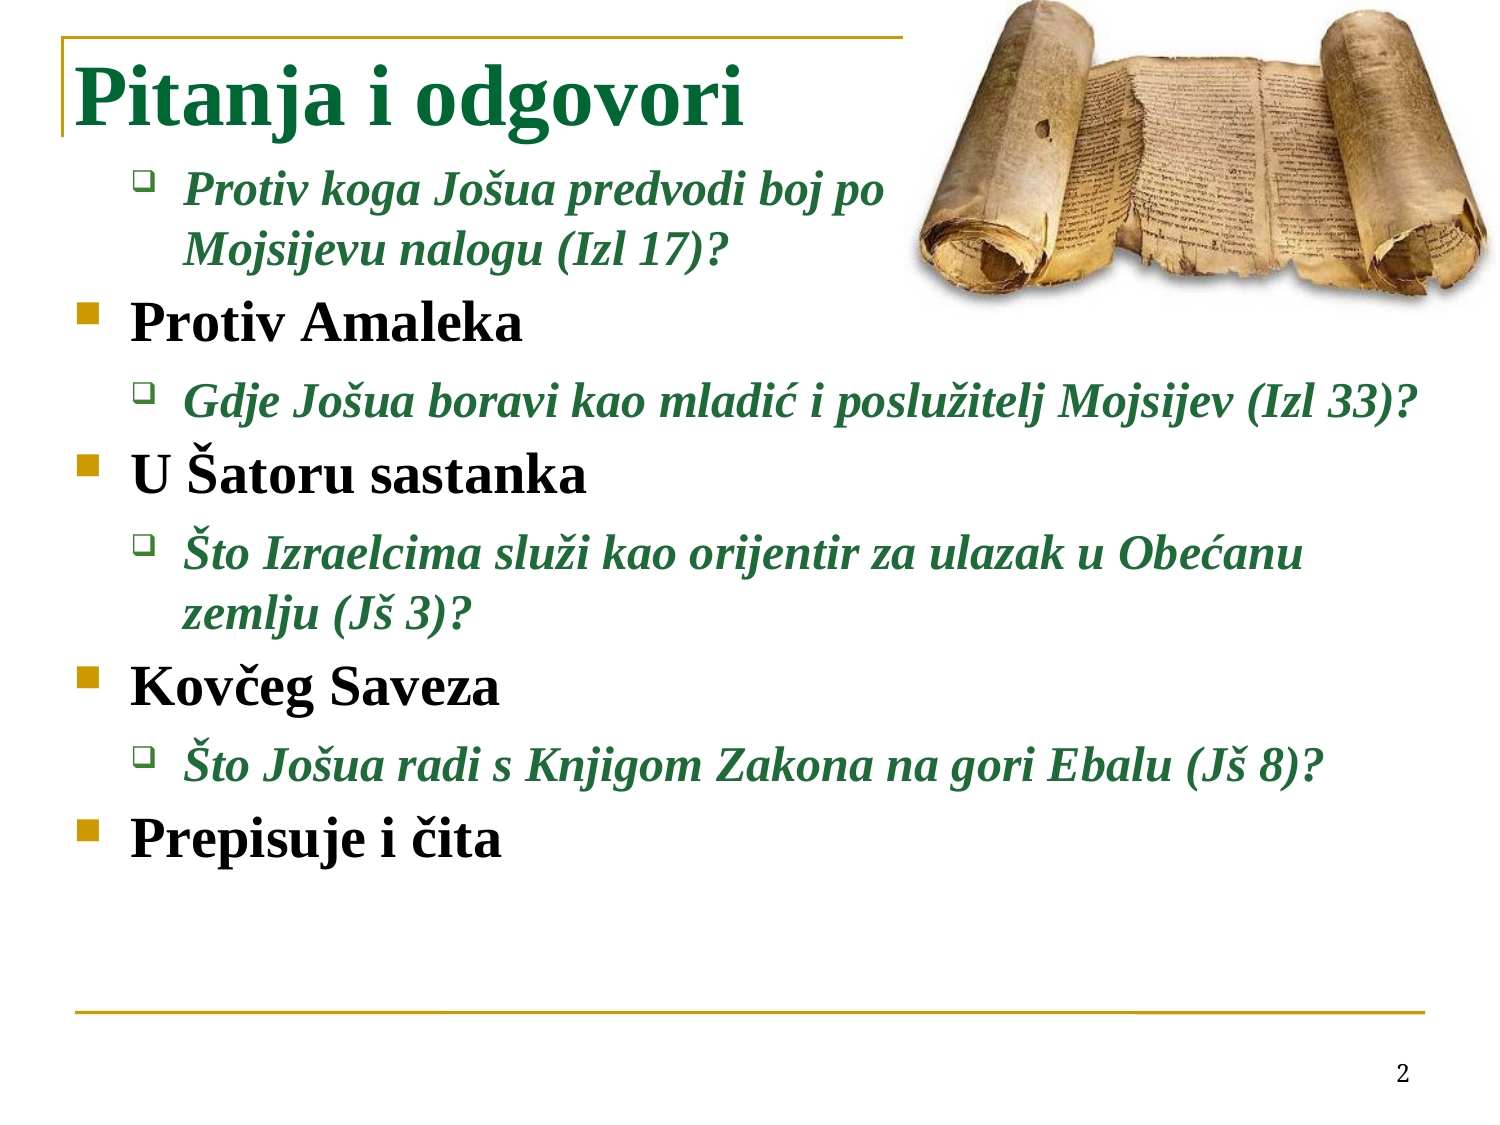

Pitanja i odgovori
Protiv koga Jošua predvodi boj po
Mojsijevu nalogu (Izl 17)?
Protiv Amaleka
Gdje Jošua boravi kao mladić i poslužitelj Mojsijev (Izl 33)?
U Šatoru sastanka
Što Izraelcima služi kao orijentir za ulazak u Obećanu zemlju (Jš 3)?
Kovčeg Saveza
Što Jošua radi s Knjigom Zakona na gori Ebalu (Jš 8)?
Prepisuje i čita